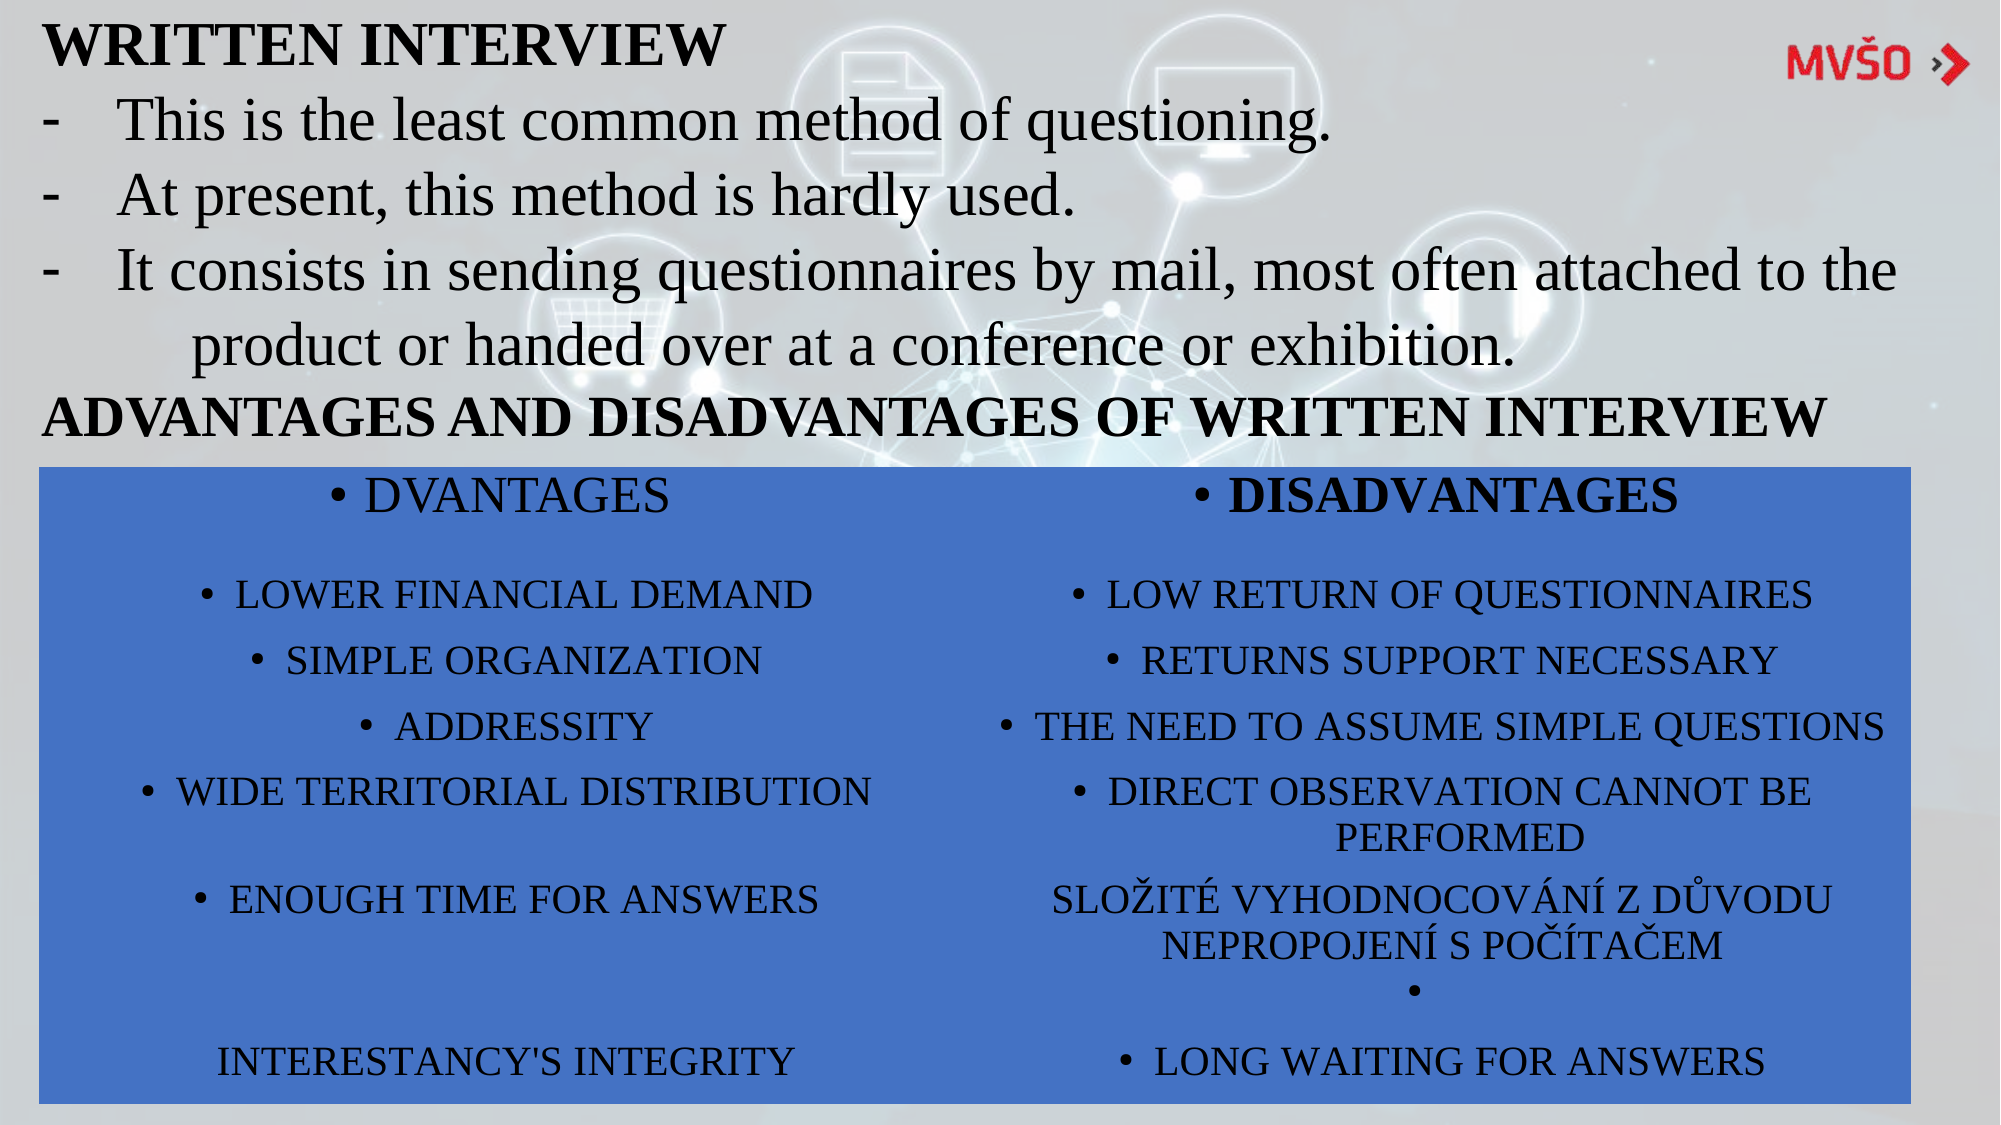

WRITTEN INTERVIEW
This is the least common method of questioning.
At present, this method is hardly used.
It consists in sending questionnaires by mail, most often attached to the product or handed over at a conference or exhibition.
ADVANTAGES AND DISADVANTAGES OF WRITTEN INTERVIEW
| DVANTAGES | DISADVANTAGES |
| --- | --- |
| LOWER FINANCIAL DEMAND | LOW RETURN OF QUESTIONNAIRES |
| SIMPLE ORGANIZATION | RETURNS SUPPORT NECESSARY |
| ADDRESSITY | THE NEED TO ASSUME SIMPLE QUESTIONS |
| WIDE TERRITORIAL DISTRIBUTION | DIRECT OBSERVATION CANNOT BE PERFORMED |
| ENOUGH TIME FOR ANSWERS | SLOŽITÉ VYHODNOCOVÁNÍ Z DŮVODU NEPROPOJENÍ S POČÍTAČEM |
| INTERESTANCY'S INTEGRITY | LONG WAITING FOR ANSWERS |